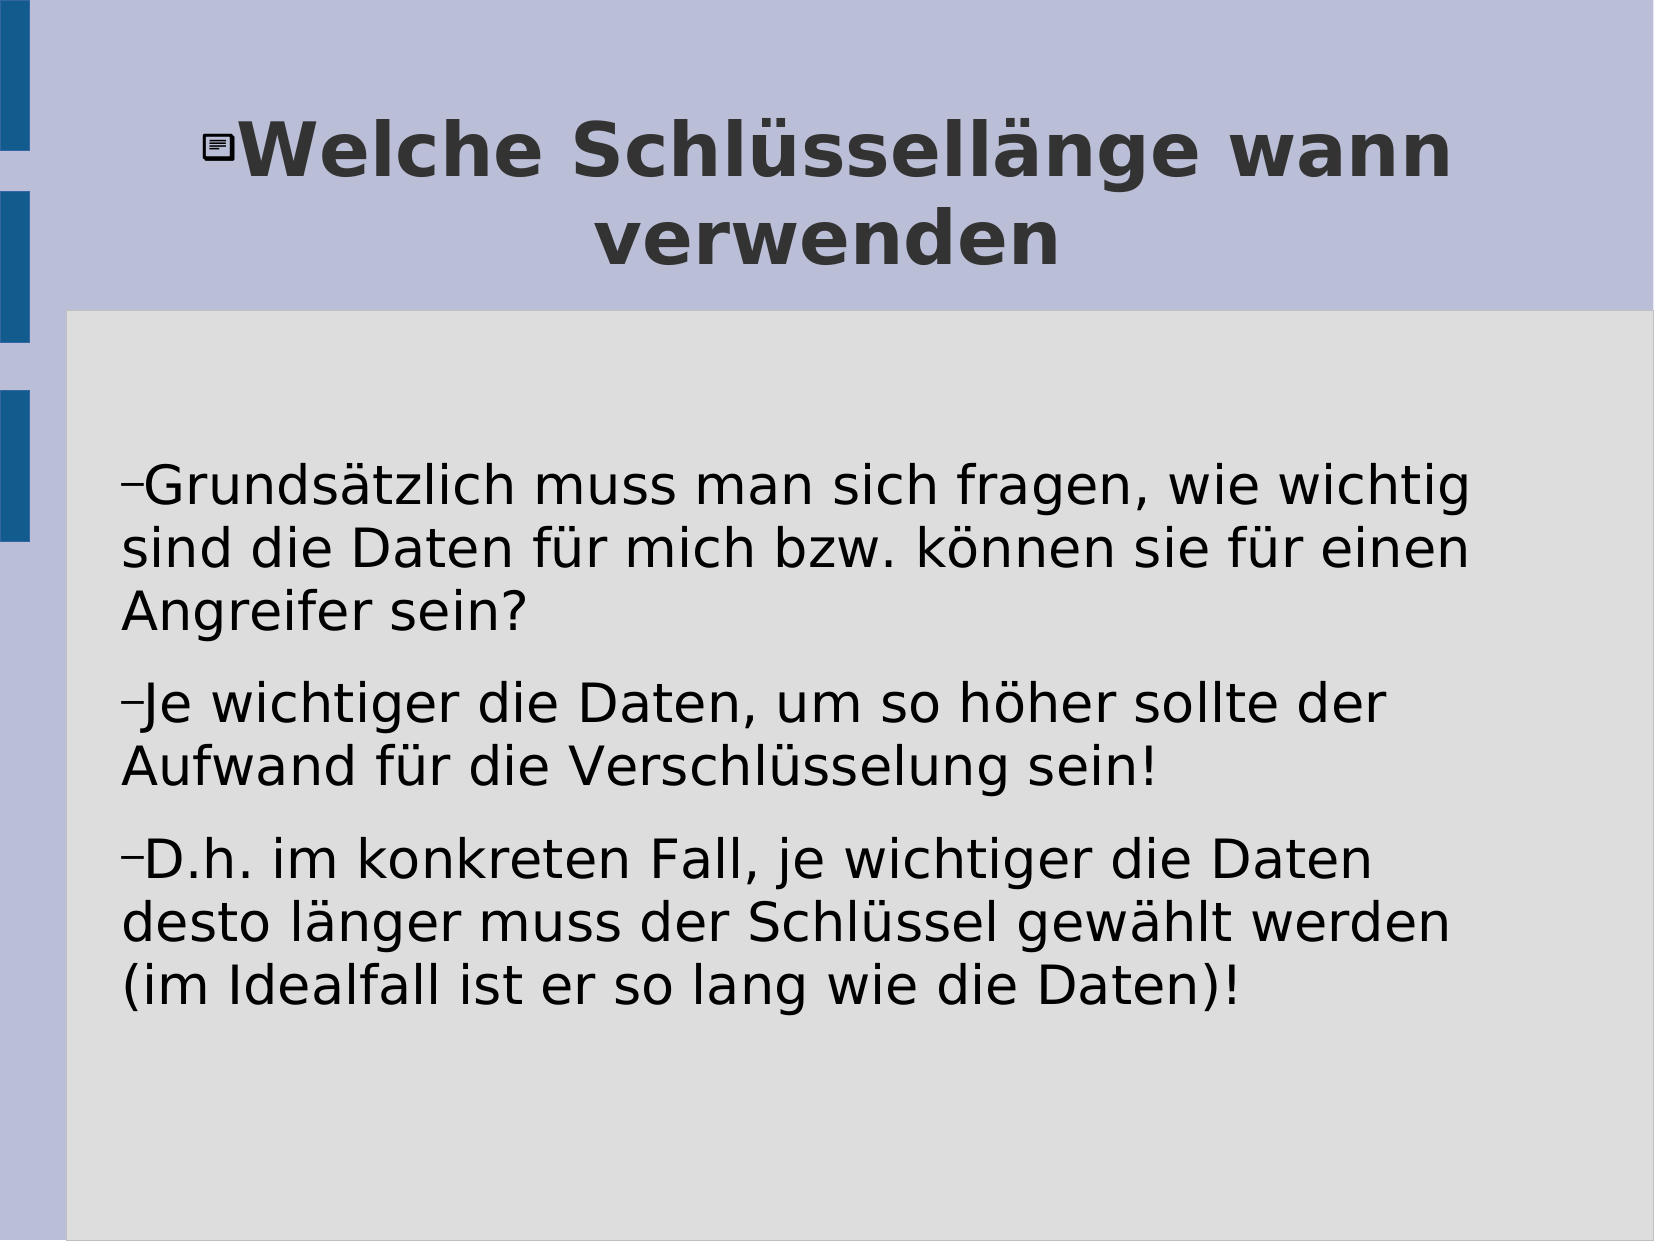

# Welche Schlüssellänge wann verwenden
Grundsätzlich muss man sich fragen, wie wichtig sind die Daten für mich bzw. können sie für einen Angreifer sein?
Je wichtiger die Daten, um so höher sollte der Aufwand für die Verschlüsselung sein!
D.h. im konkreten Fall, je wichtiger die Daten desto länger muss der Schlüssel gewählt werden (im Idealfall ist er so lang wie die Daten)!